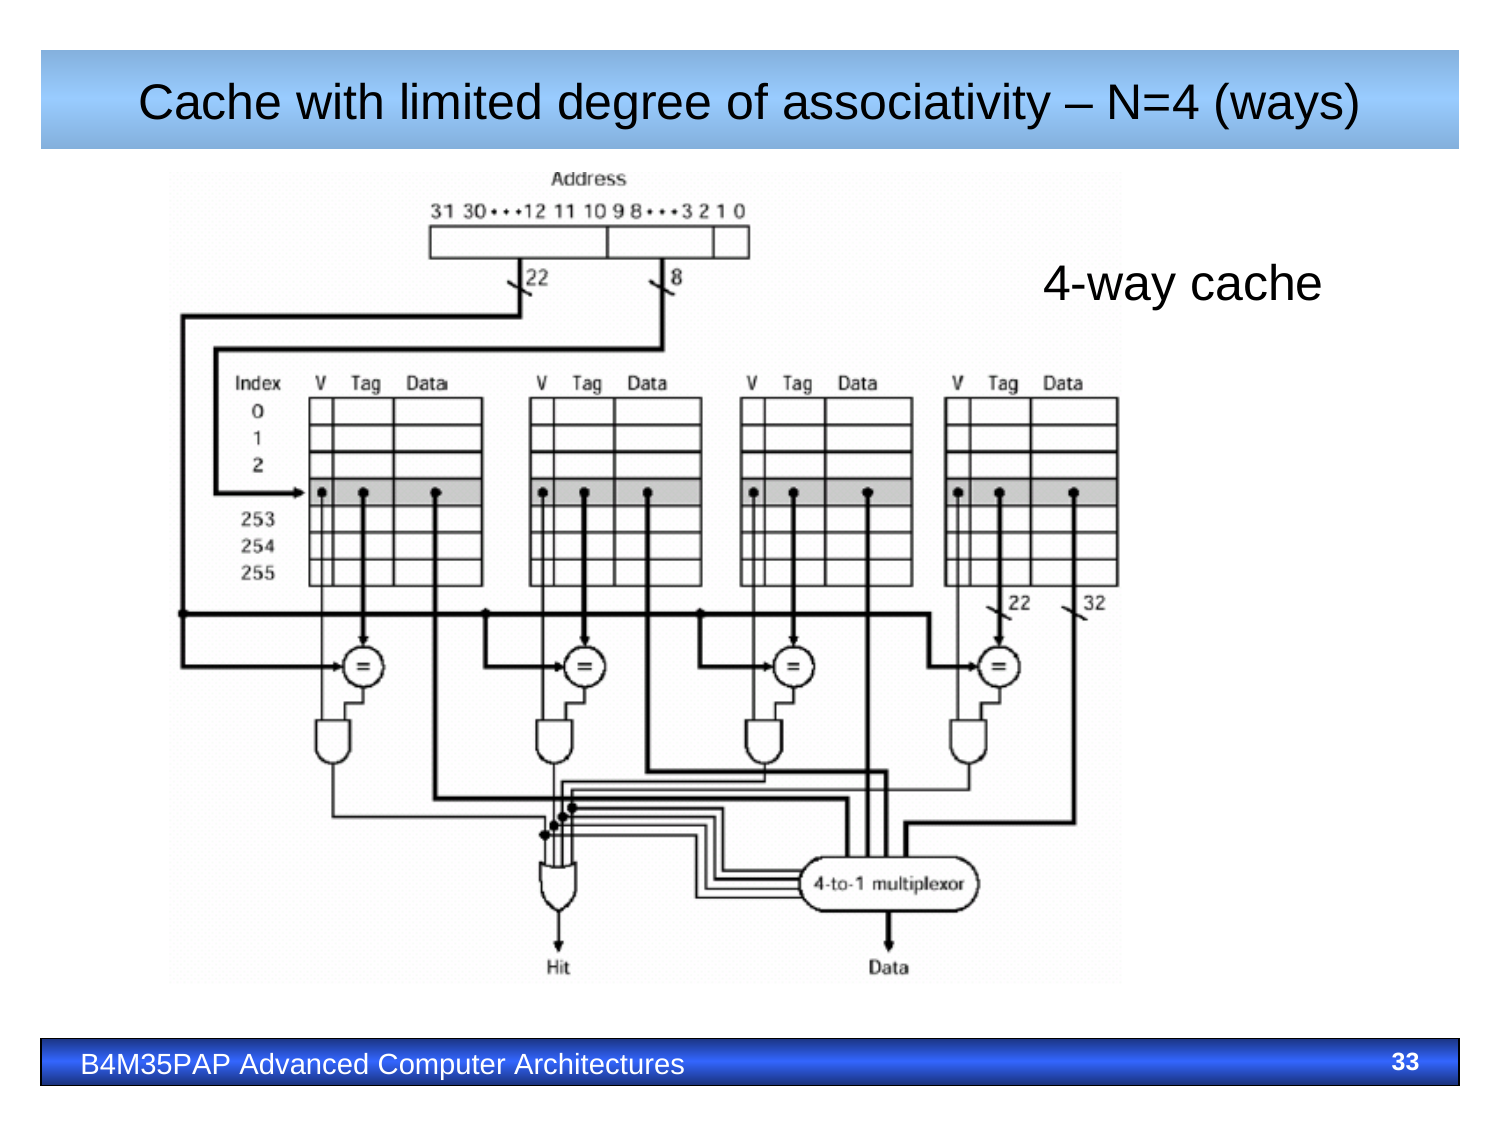

# Cache with limited degree of associativity – N=4 (ways)
4-way cache